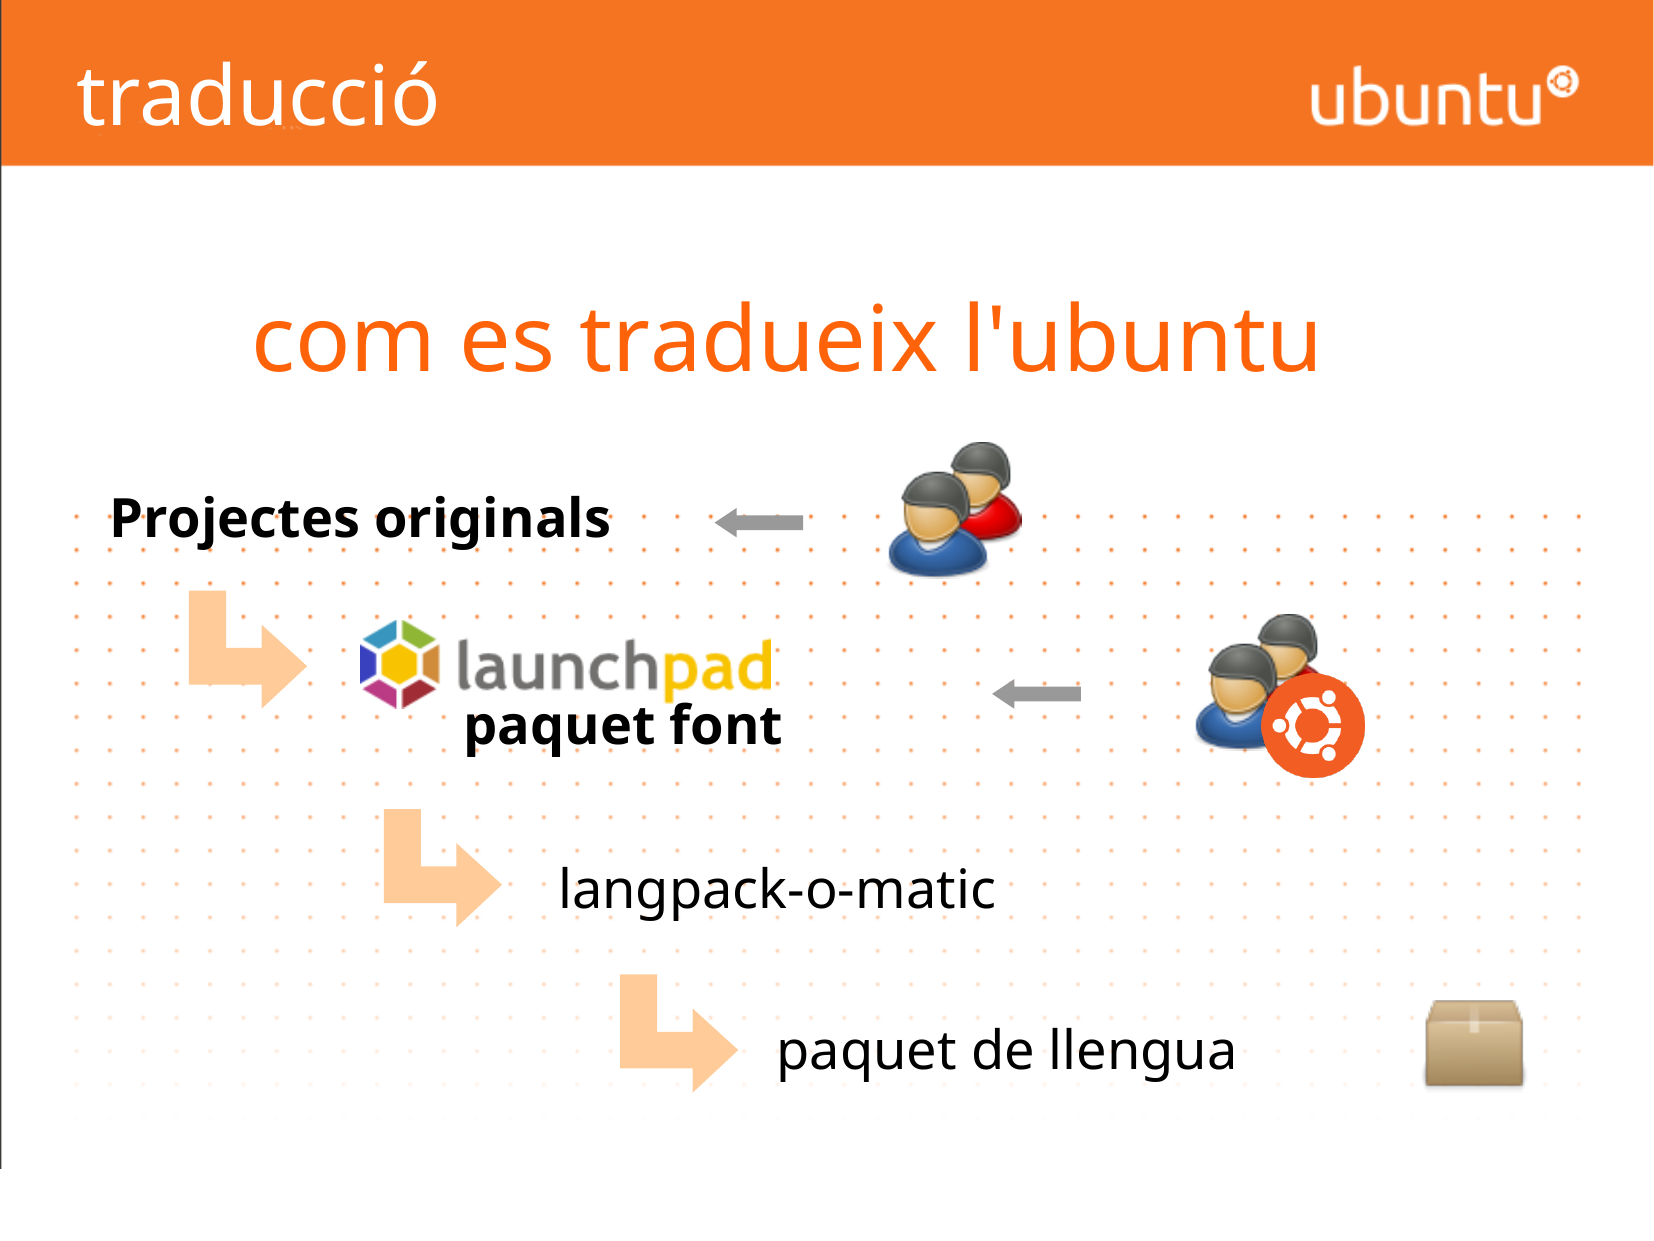

# traducció
com es tradueix l'ubuntu
Projectes originals
paquet font
langpack-o-matic
paquet de llengua